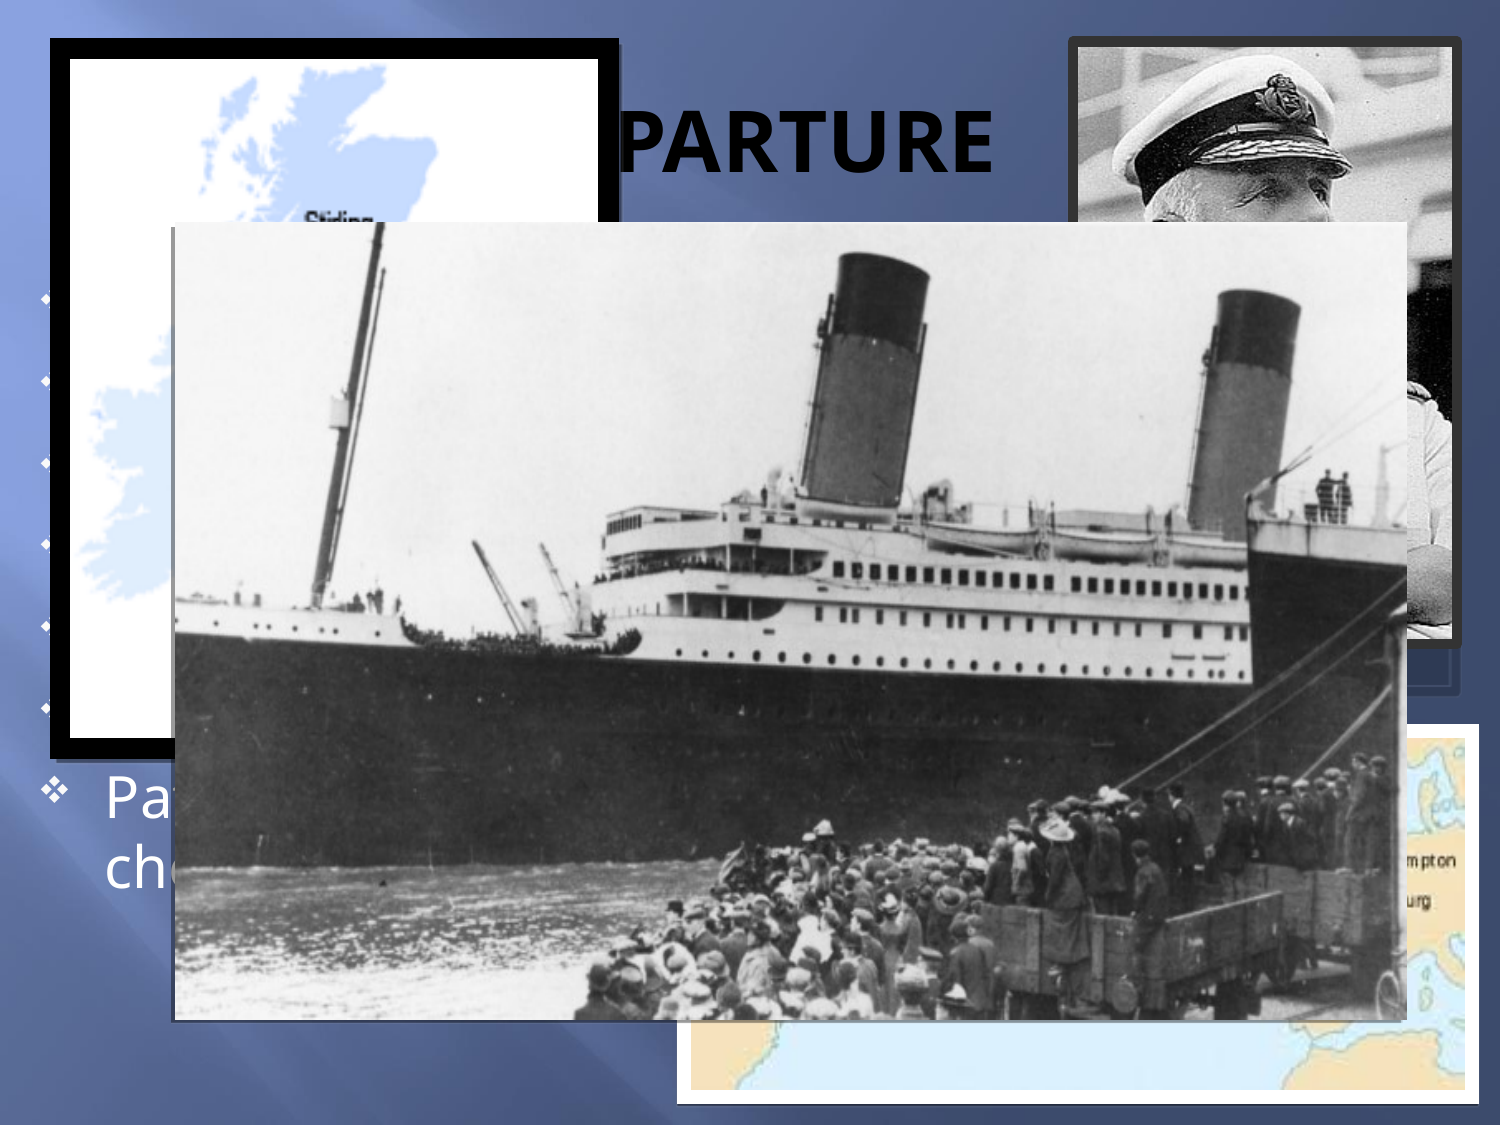

# DEPARTURE
12TH APRIL 1912 Belfast (GBR)
At 1:30 pm
Capitan Edward J. Smith
885 people Crew
1 517 other passengers
1st, 2nd and 3rd class
Path: belfast- queenstone- southampton- cherbourg (aim new york)